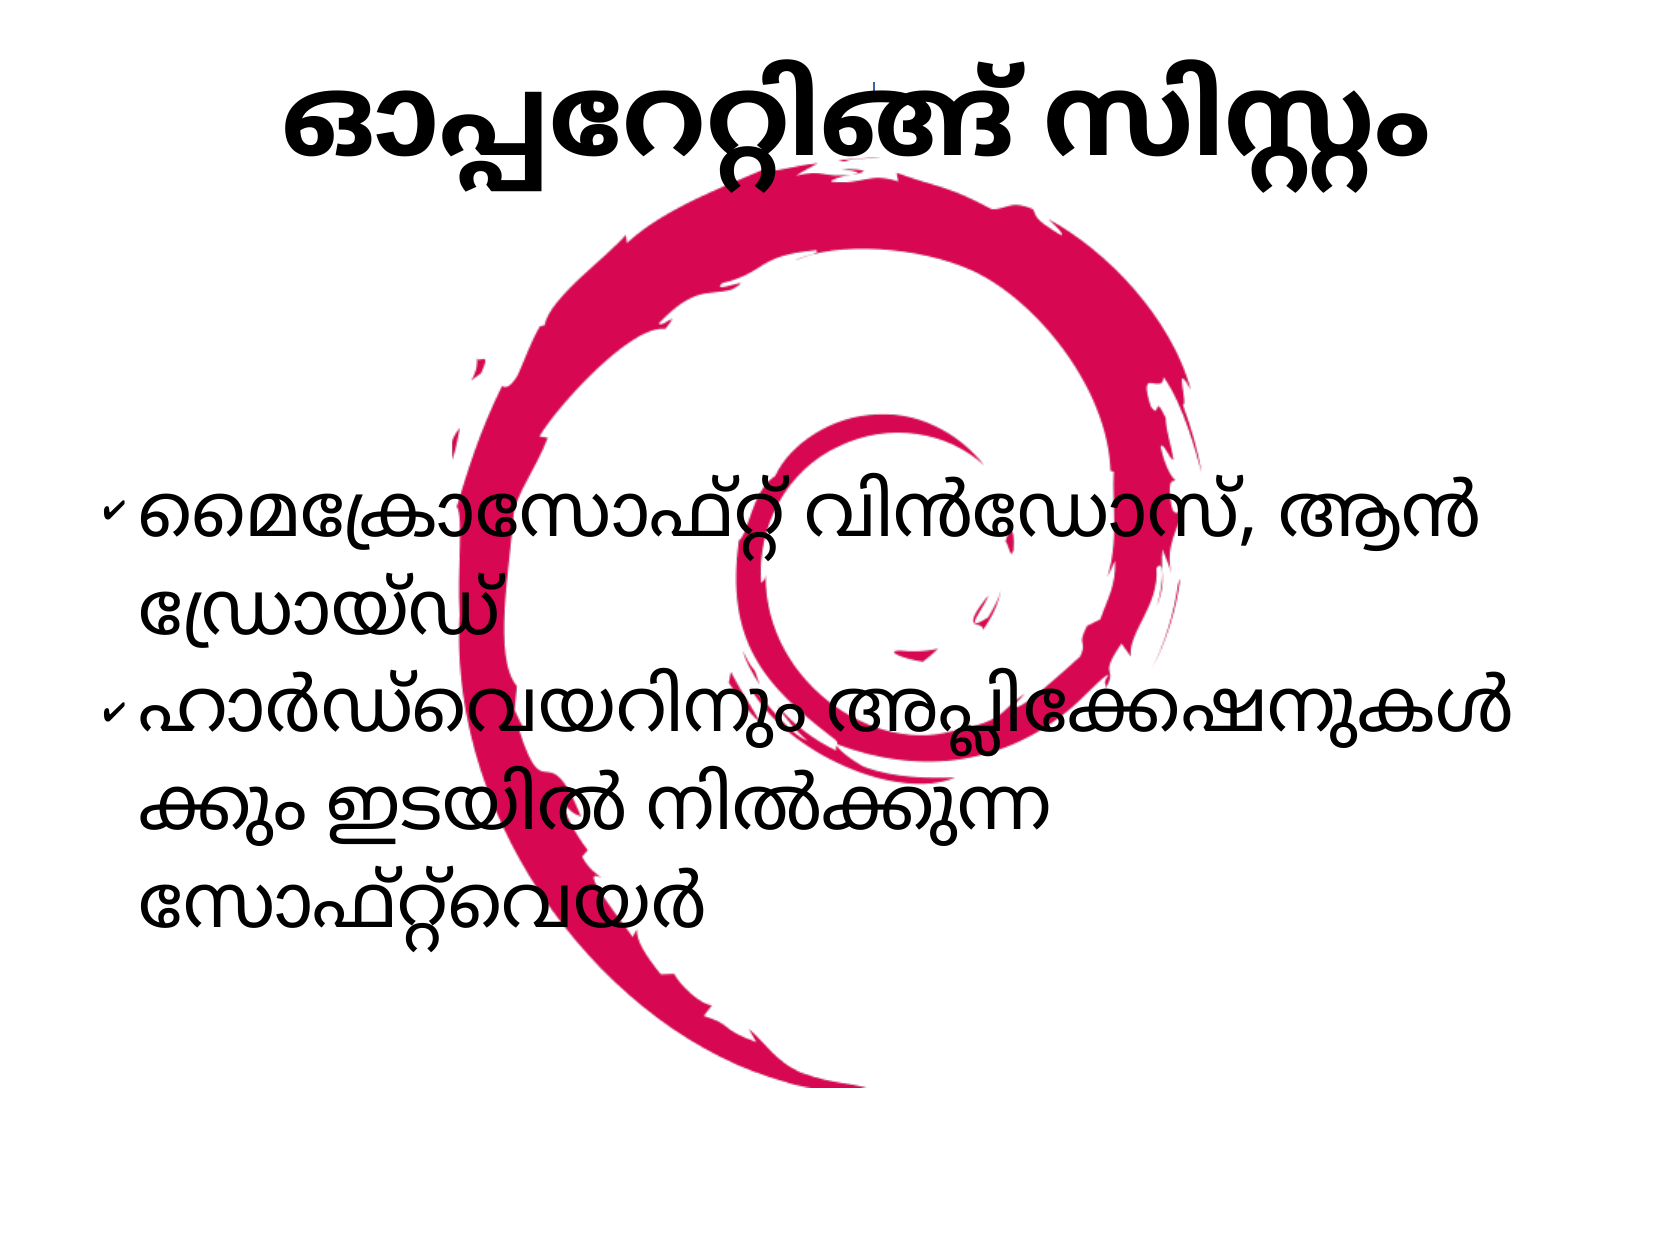

ഓപ്പറേറ്റിങ്ങ് സിസ്റ്റം
മൈക്രോസോഫ്റ്റ് വിന്‍ഡോസ്, ആന്‍ഡ്രോയ്‍ഡ്
ഹാര്‍ഡ്‌വെയറിനും അപ്ലിക്കേഷനുകള്‍ക്കും ഇടയില്‍ നില്‍ക്കുന്ന സോഫ്റ്റ്‌വെയര്‍